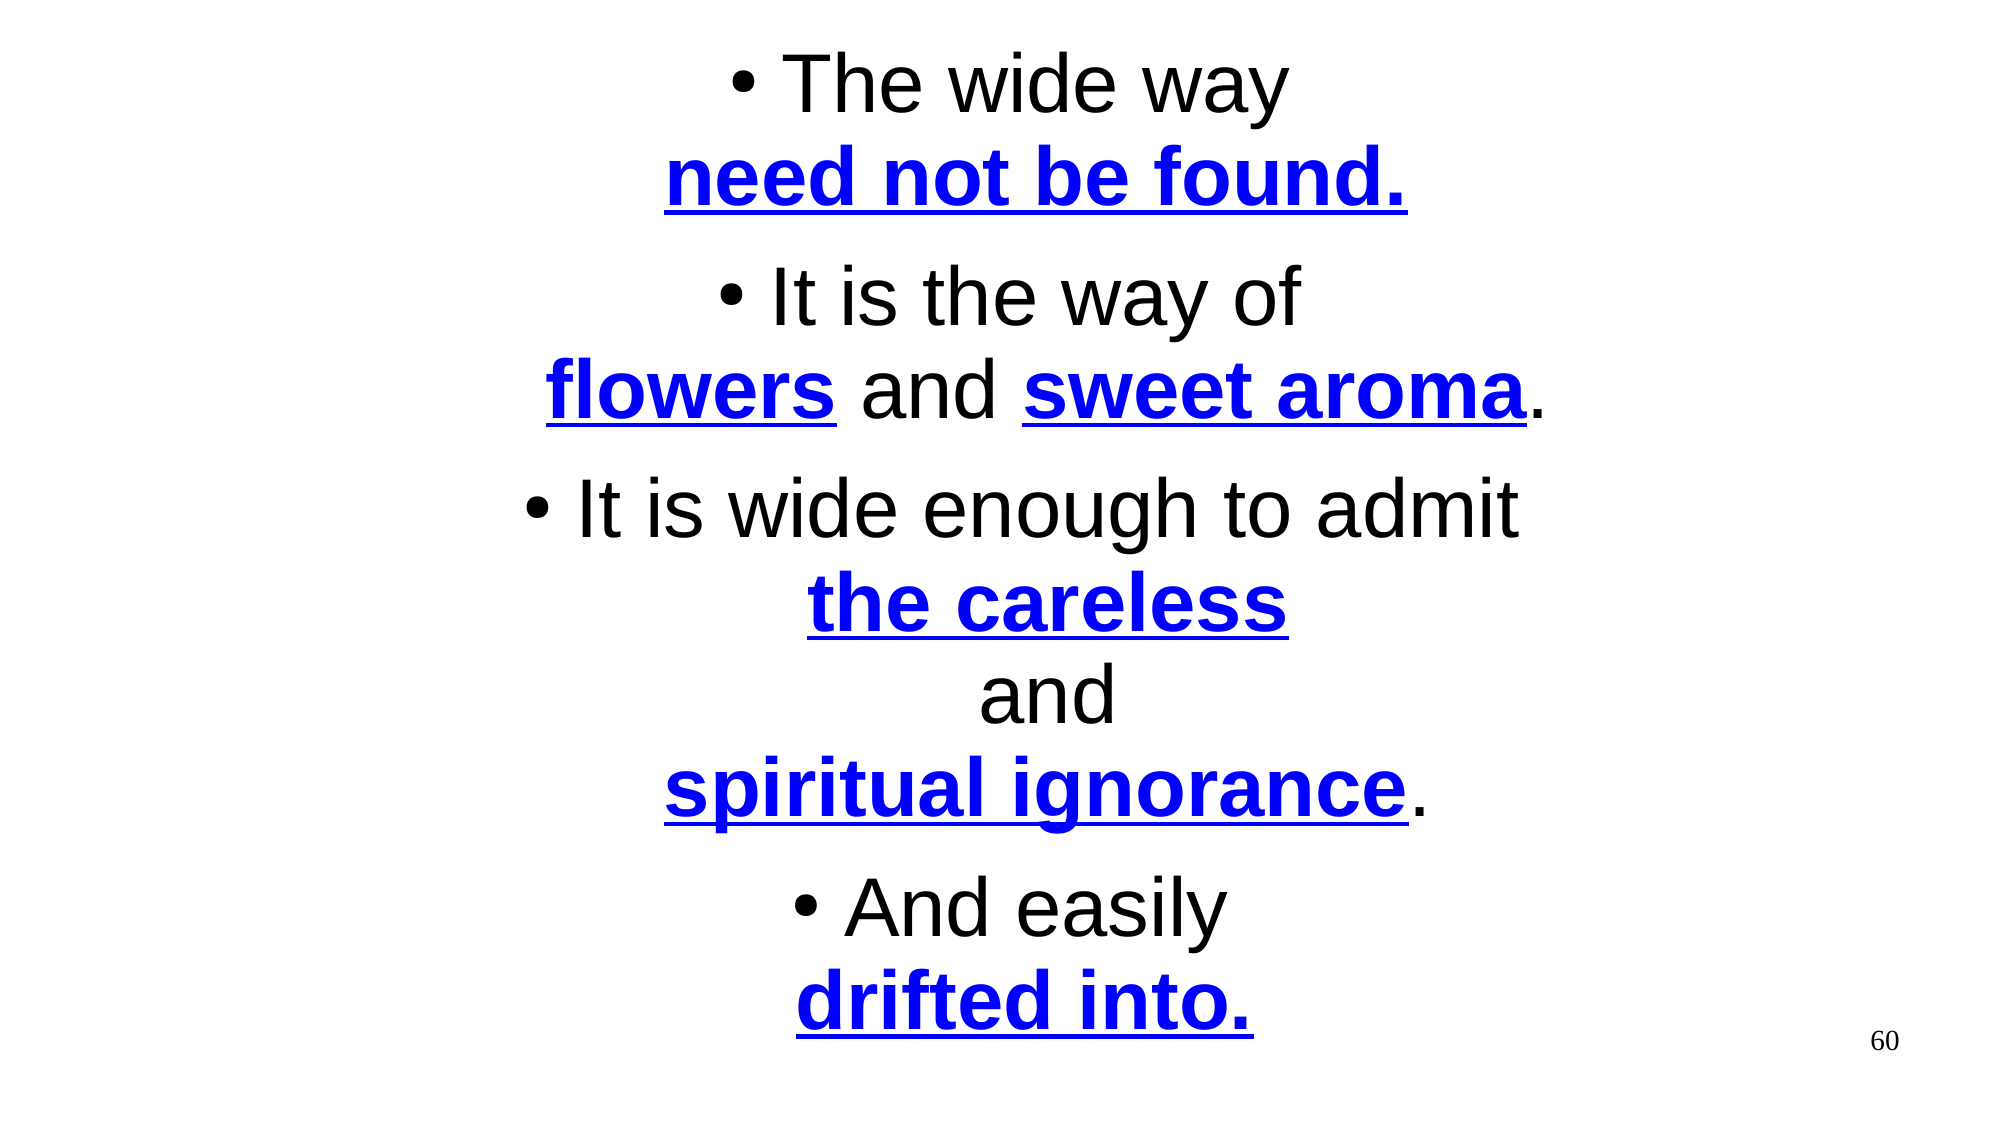

# The wide way need not be found.
It is the way of
flowers and sweet aroma.
It is wide enough to admit
the careless
and
spiritual ignorance.
And easily
drifted into.
60